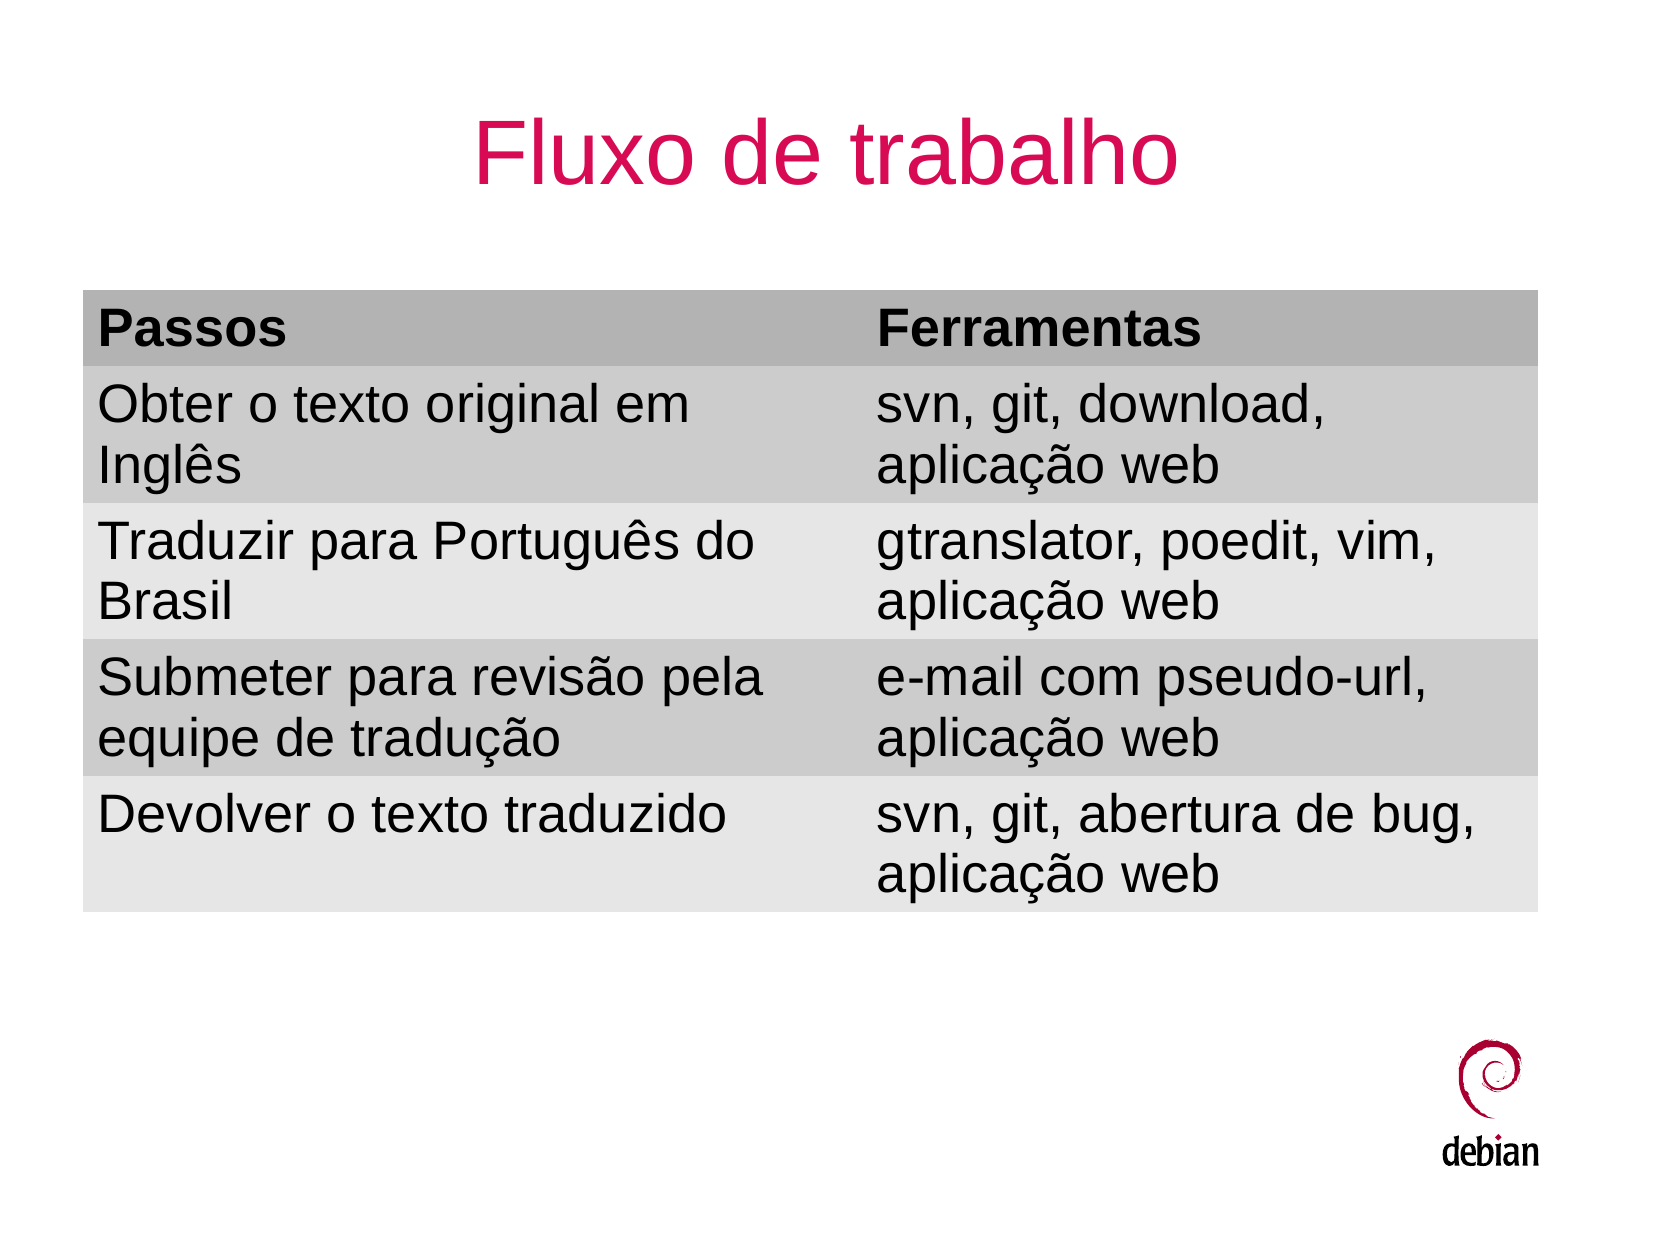

# Fluxo de trabalho
| Passos | Ferramentas |
| --- | --- |
| Obter o texto original em Inglês | svn, git, download, aplicação web |
| Traduzir para Português do Brasil | gtranslator, poedit, vim, aplicação web |
| Submeter para revisão pela equipe de tradução | e-mail com pseudo-url, aplicação web |
| Devolver o texto traduzido | svn, git, abertura de bug, aplicação web |